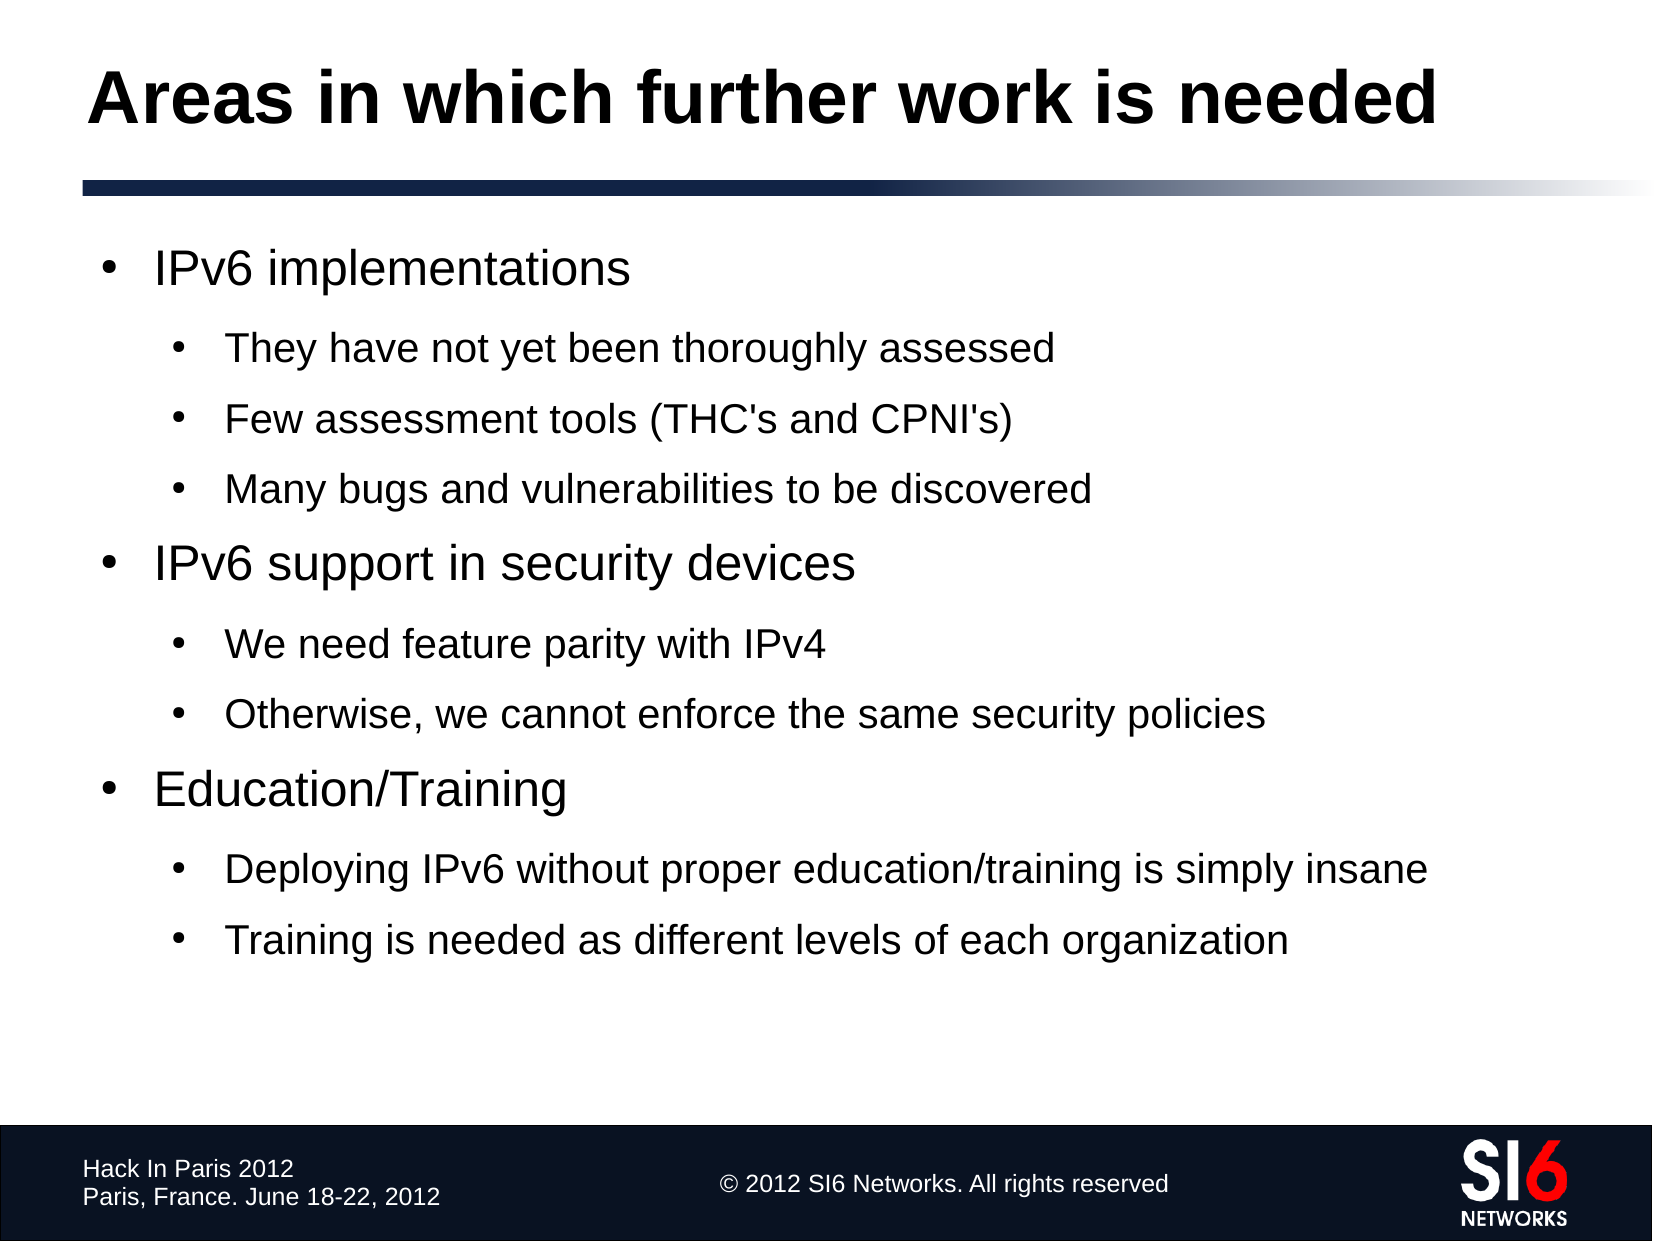

# Areas in which further work is needed
IPv6 implementations
They have not yet been thoroughly assessed
Few assessment tools (THC's and CPNI's)
Many bugs and vulnerabilities to be discovered
IPv6 support in security devices
We need feature parity with IPv4
Otherwise, we cannot enforce the same security policies
Education/Training
Deploying IPv6 without proper education/training is simply insane
Training is needed as different levels of each organization
Congreso de Seguridad en Computo 2011